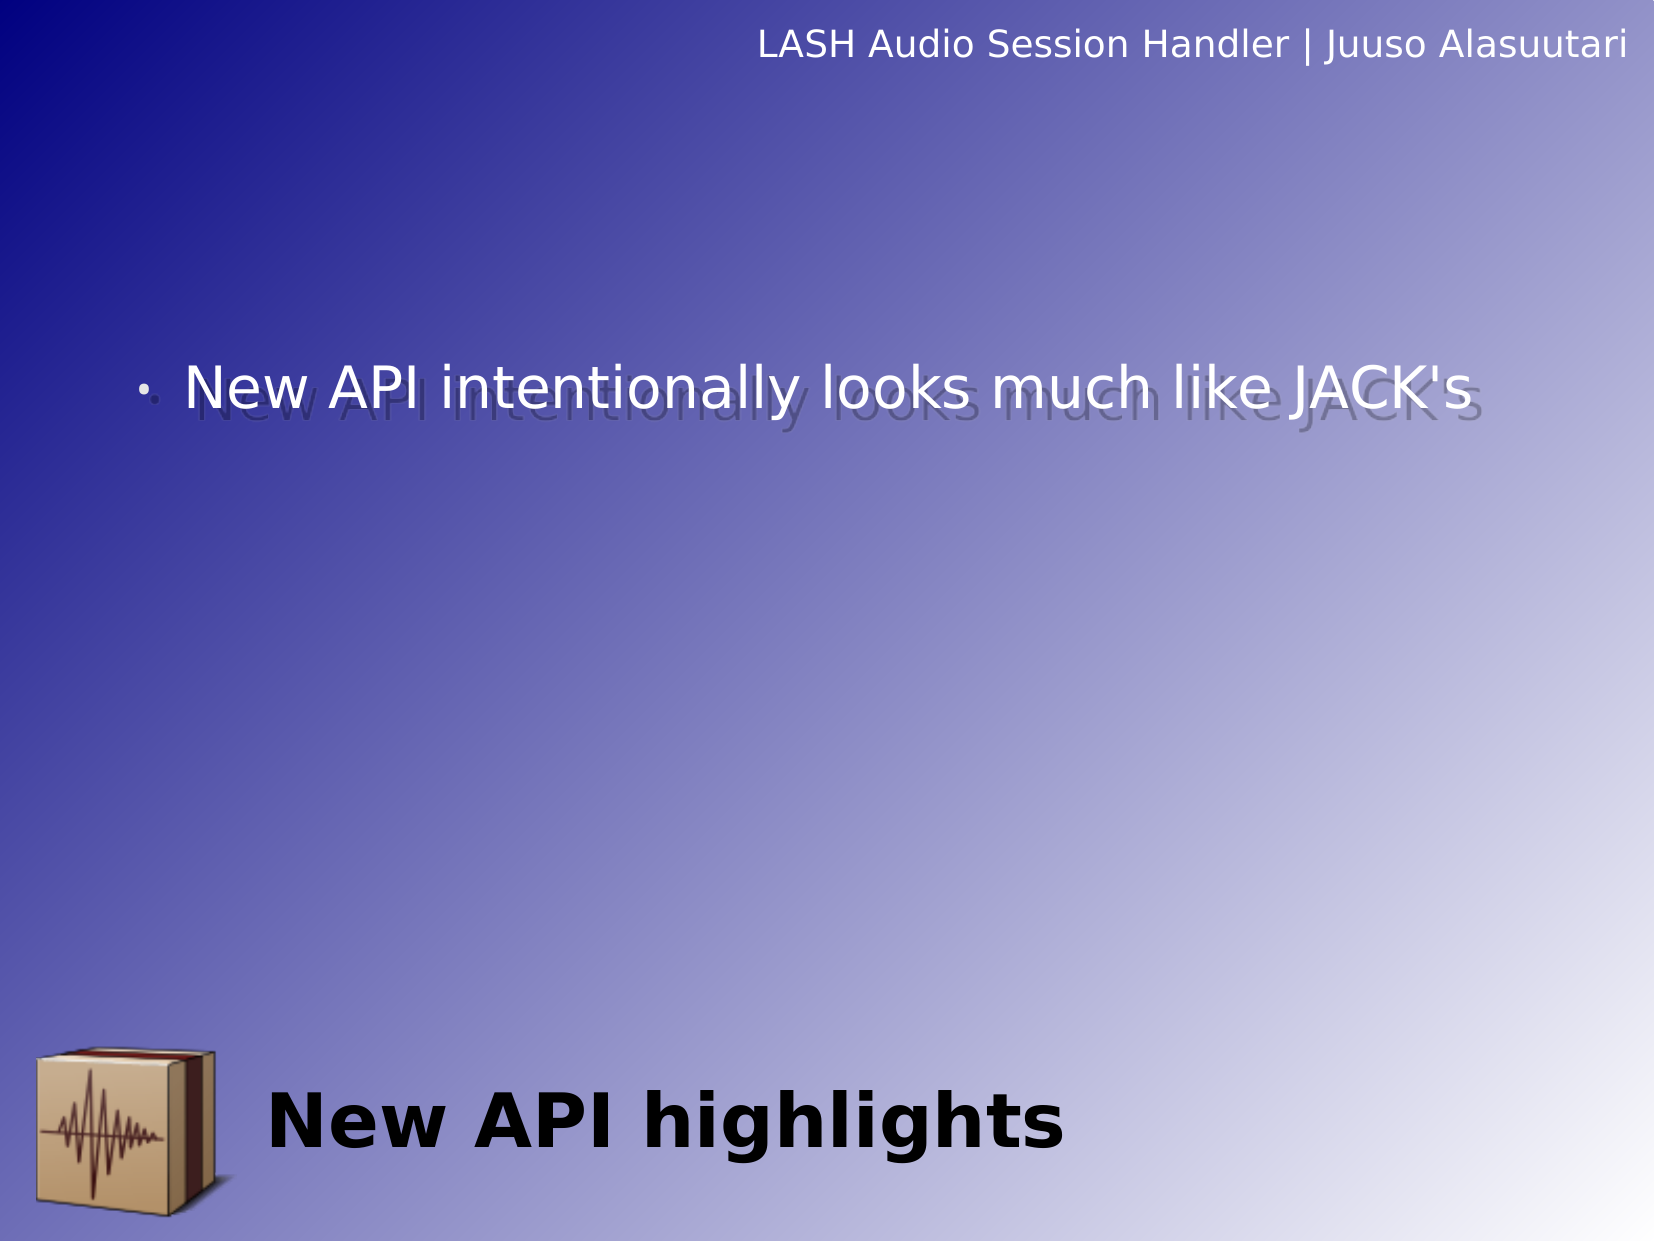

New API intentionally looks much like JACK's
# New API highlights